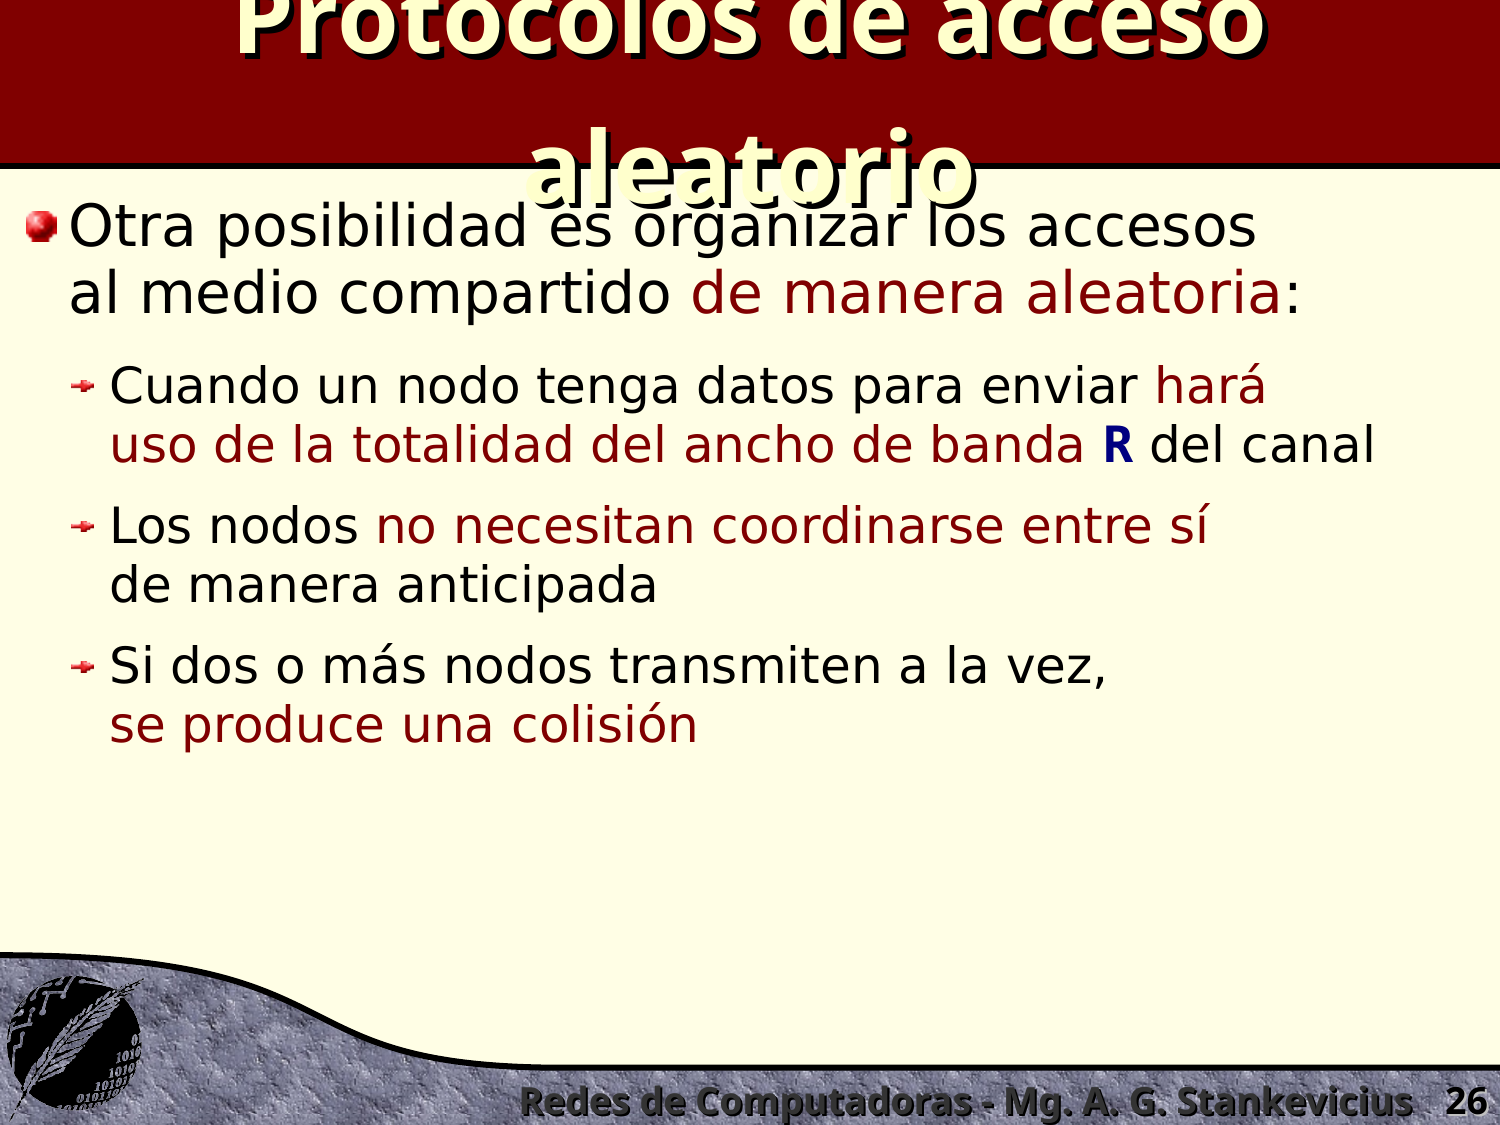

# Protocolos de acceso aleatorio
Otra posibilidad es organizar los accesos
al medio compartido de manera aleatoria:
Cuando un nodo tenga datos para enviar hará
uso de la totalidad del ancho de banda R del canal
Los nodos no necesitan coordinarse entre sí
de manera anticipada
Si dos o más nodos transmiten a la vez,
se produce una colisión
26